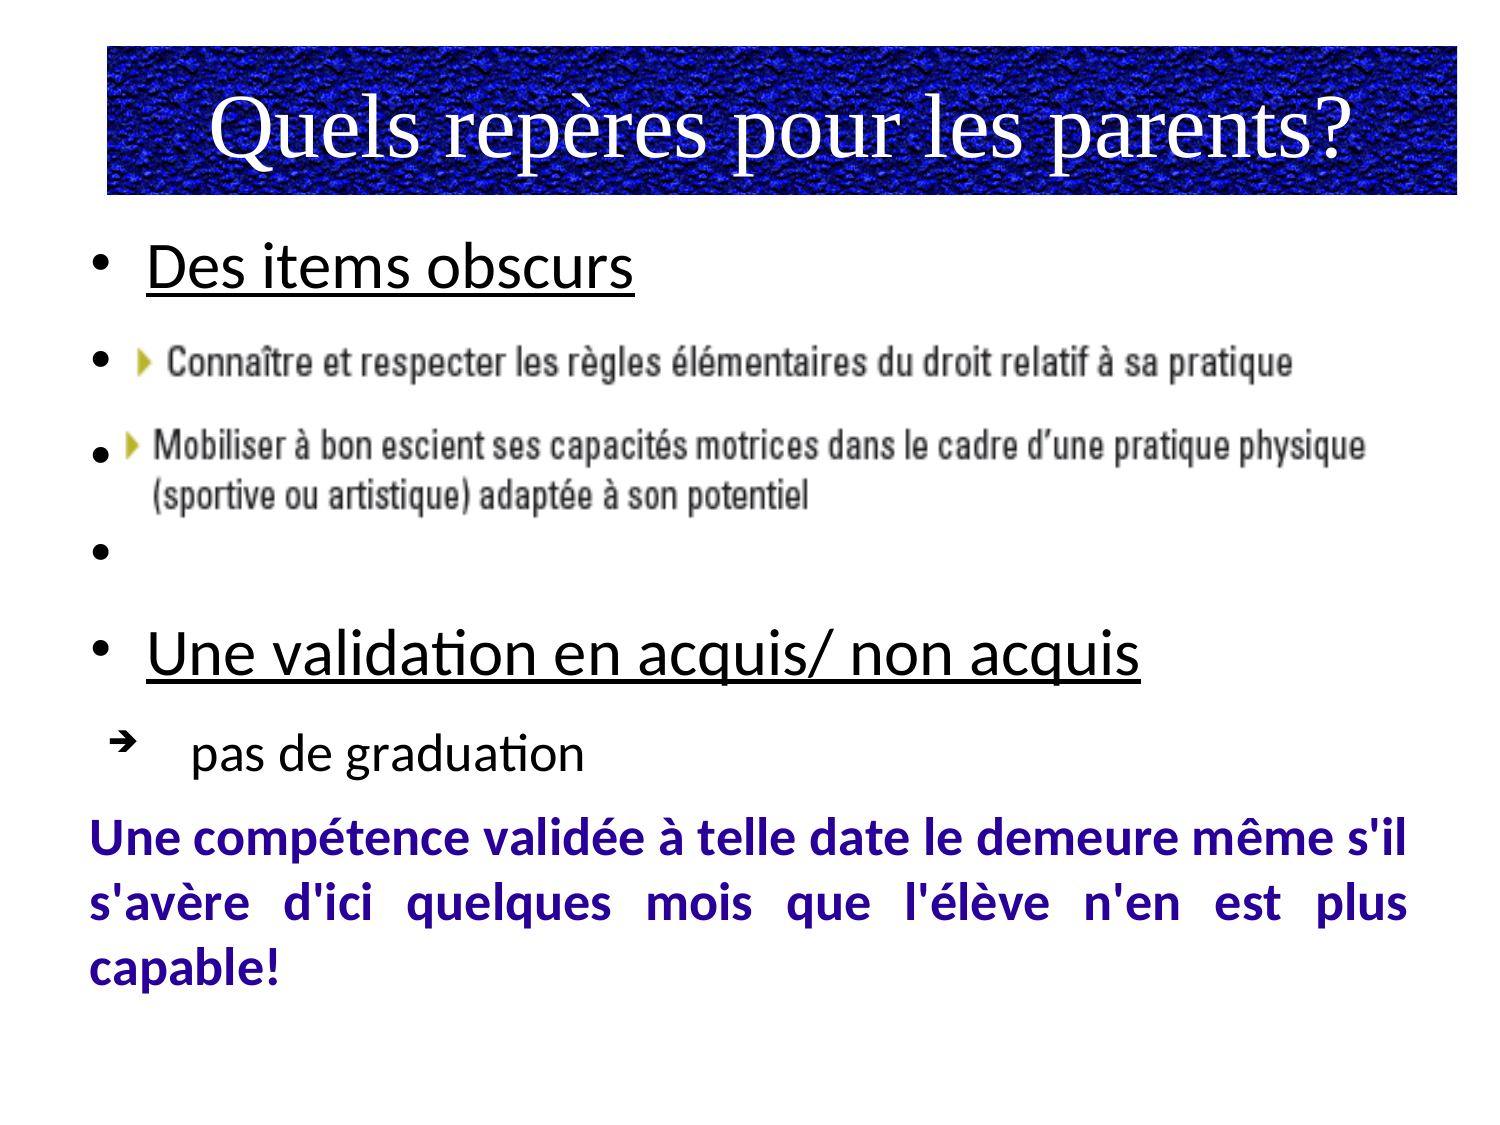

# Quels repères pour les parents?
Des items obscurs
Une validation en acquis/ non acquis
 pas de graduation
Une compétence validée à telle date le demeure même s'il s'avère d'ici quelques mois que l'élève n'en est plus capable!